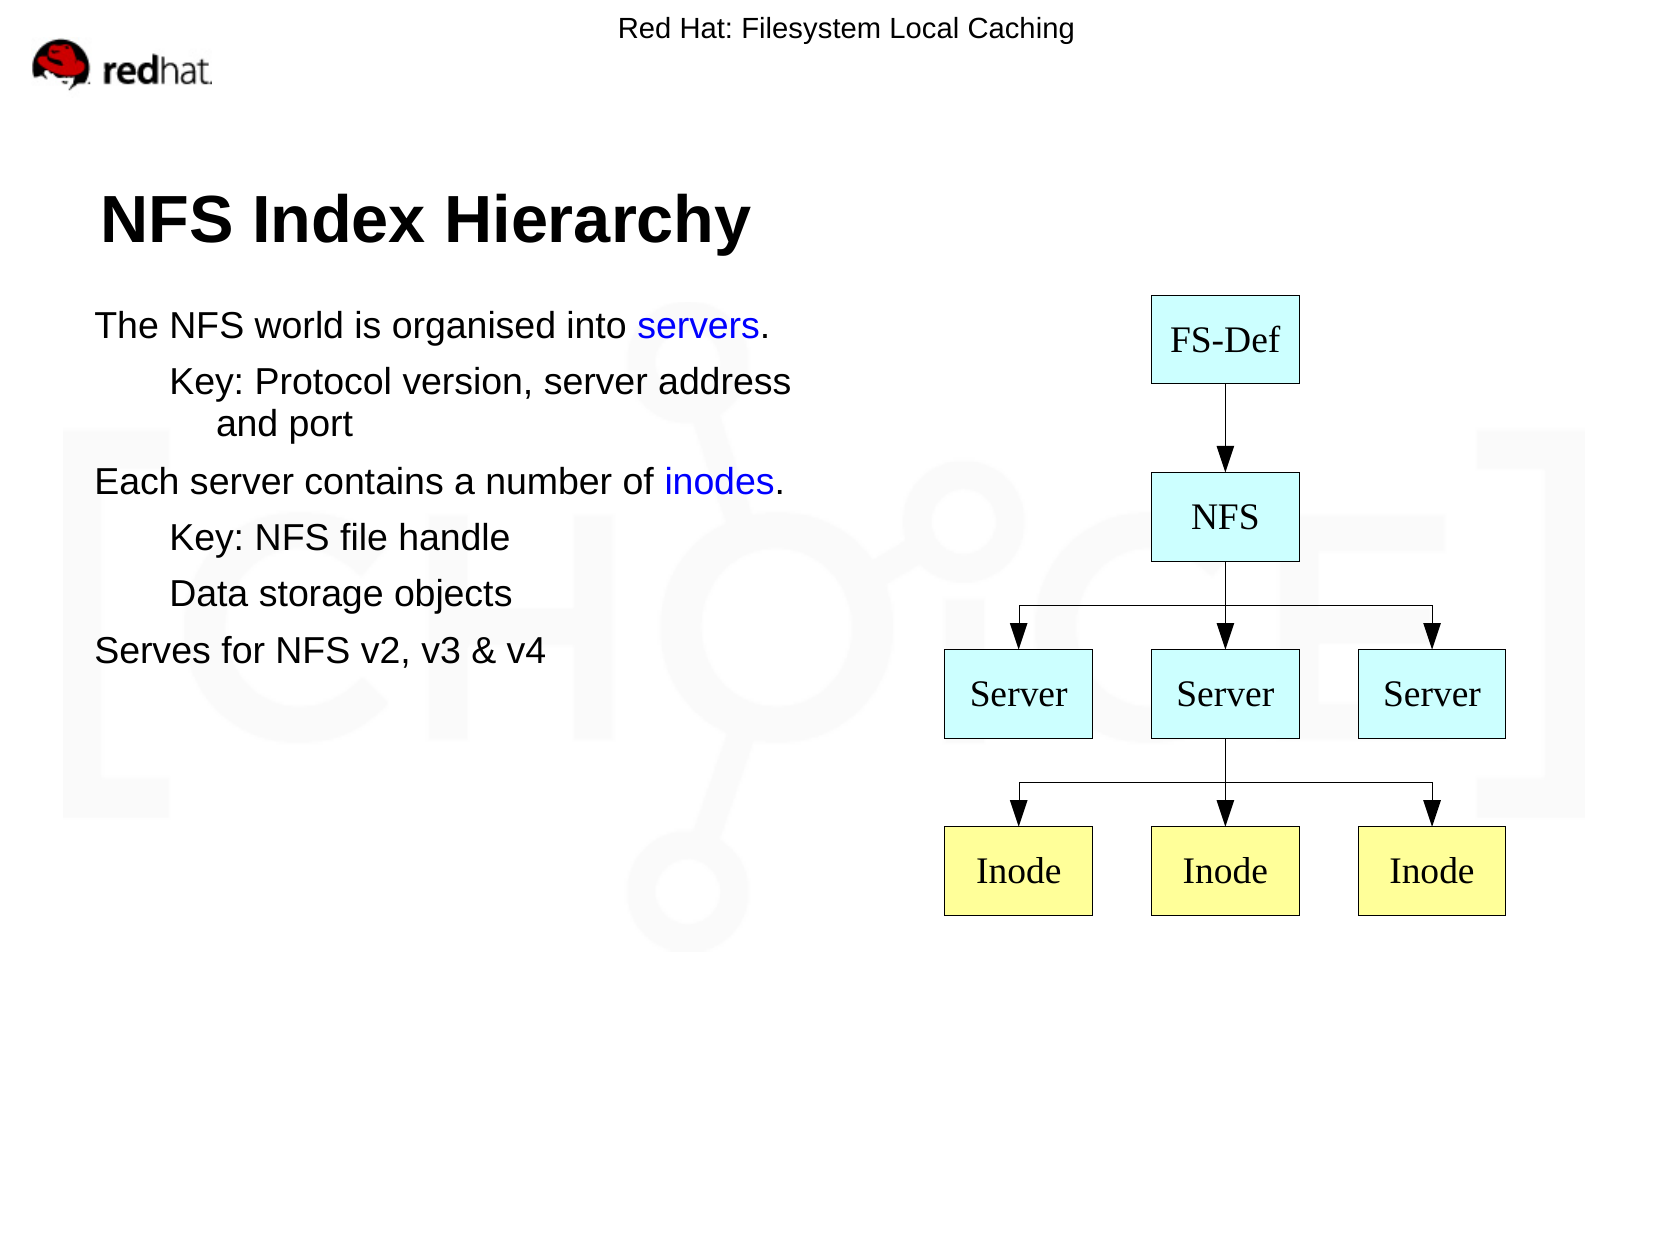

# NFS Index Hierarchy
FS-Def
The NFS world is organised into servers.
Key: Protocol version, server address and port
Each server contains a number of inodes.
Key: NFS file handle
Data storage objects
Serves for NFS v2, v3 & v4
NFS
Server
Server
Server
Inode
Inode
Inode